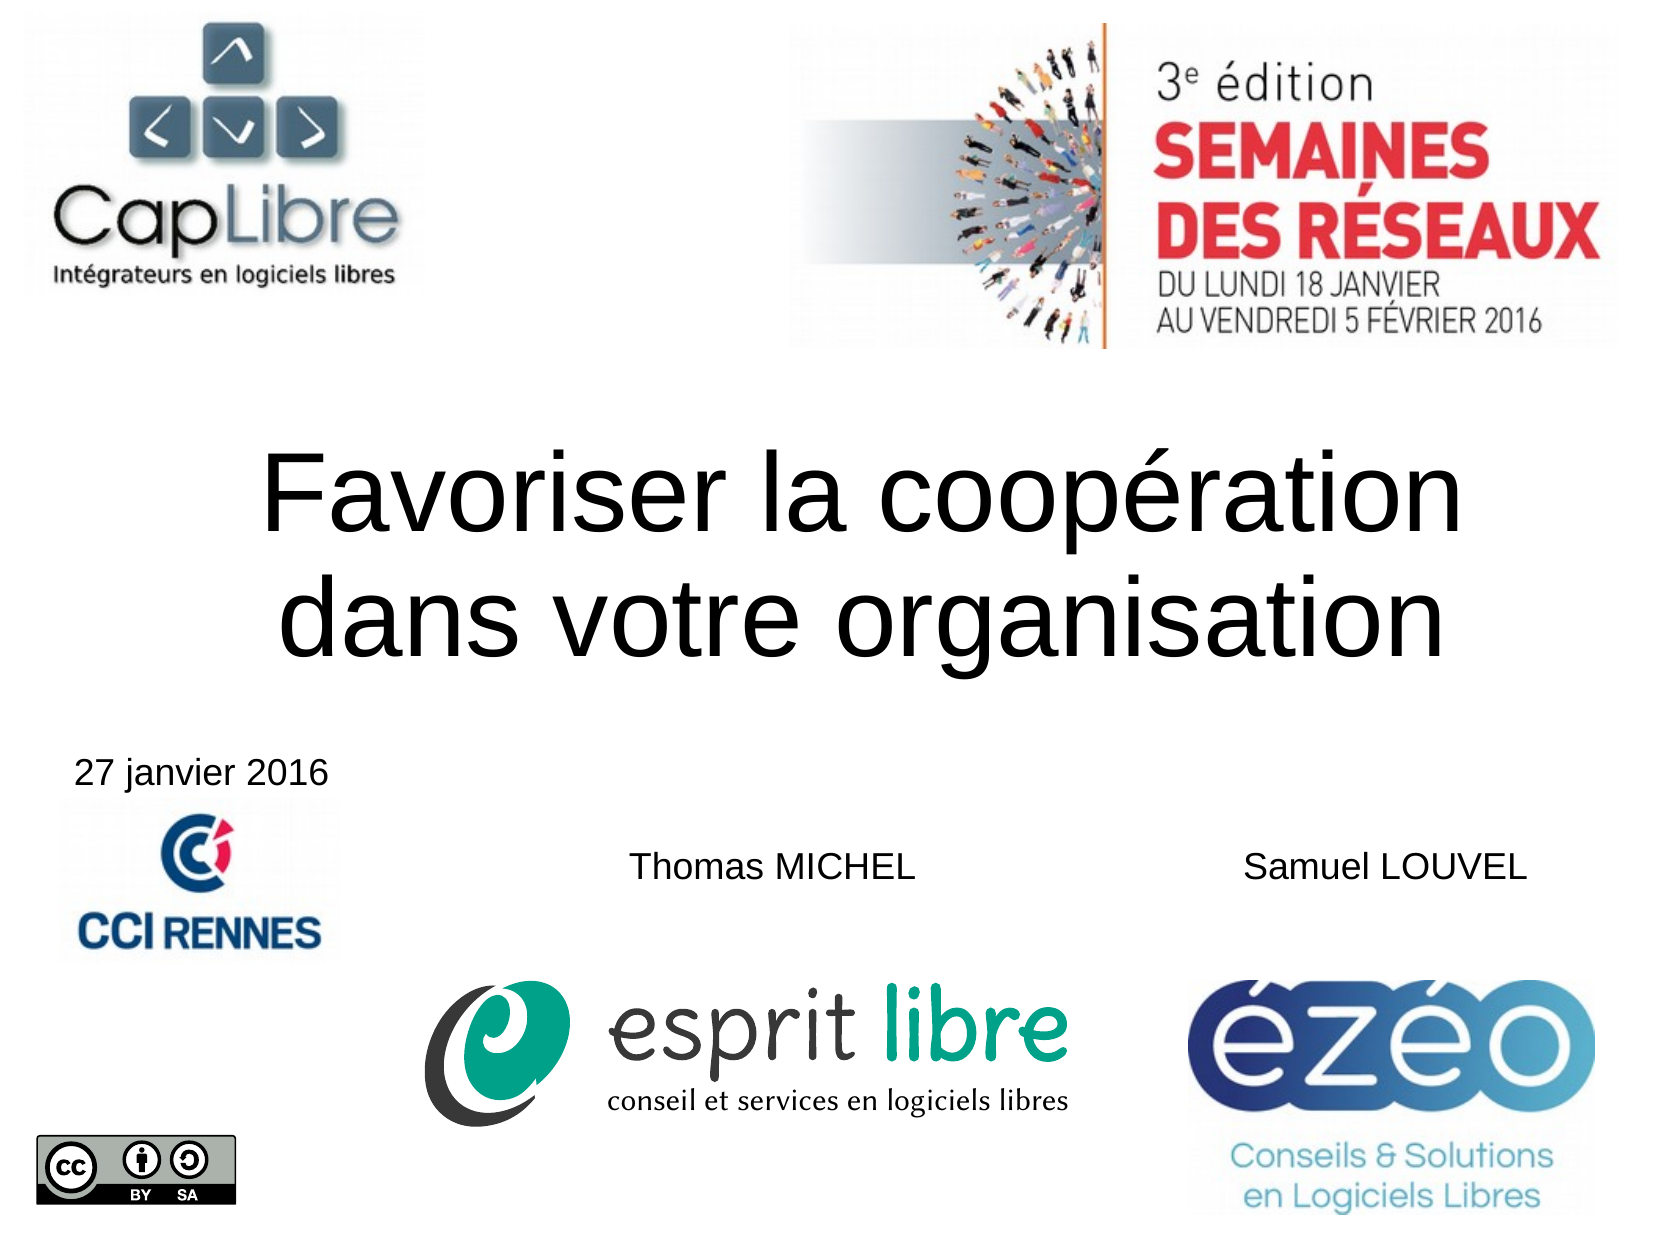

# Favoriser la coopération
dans votre organisation
27 janvier 2016
CCI Rennes
Thomas MICHEL
Samuel LOUVEL